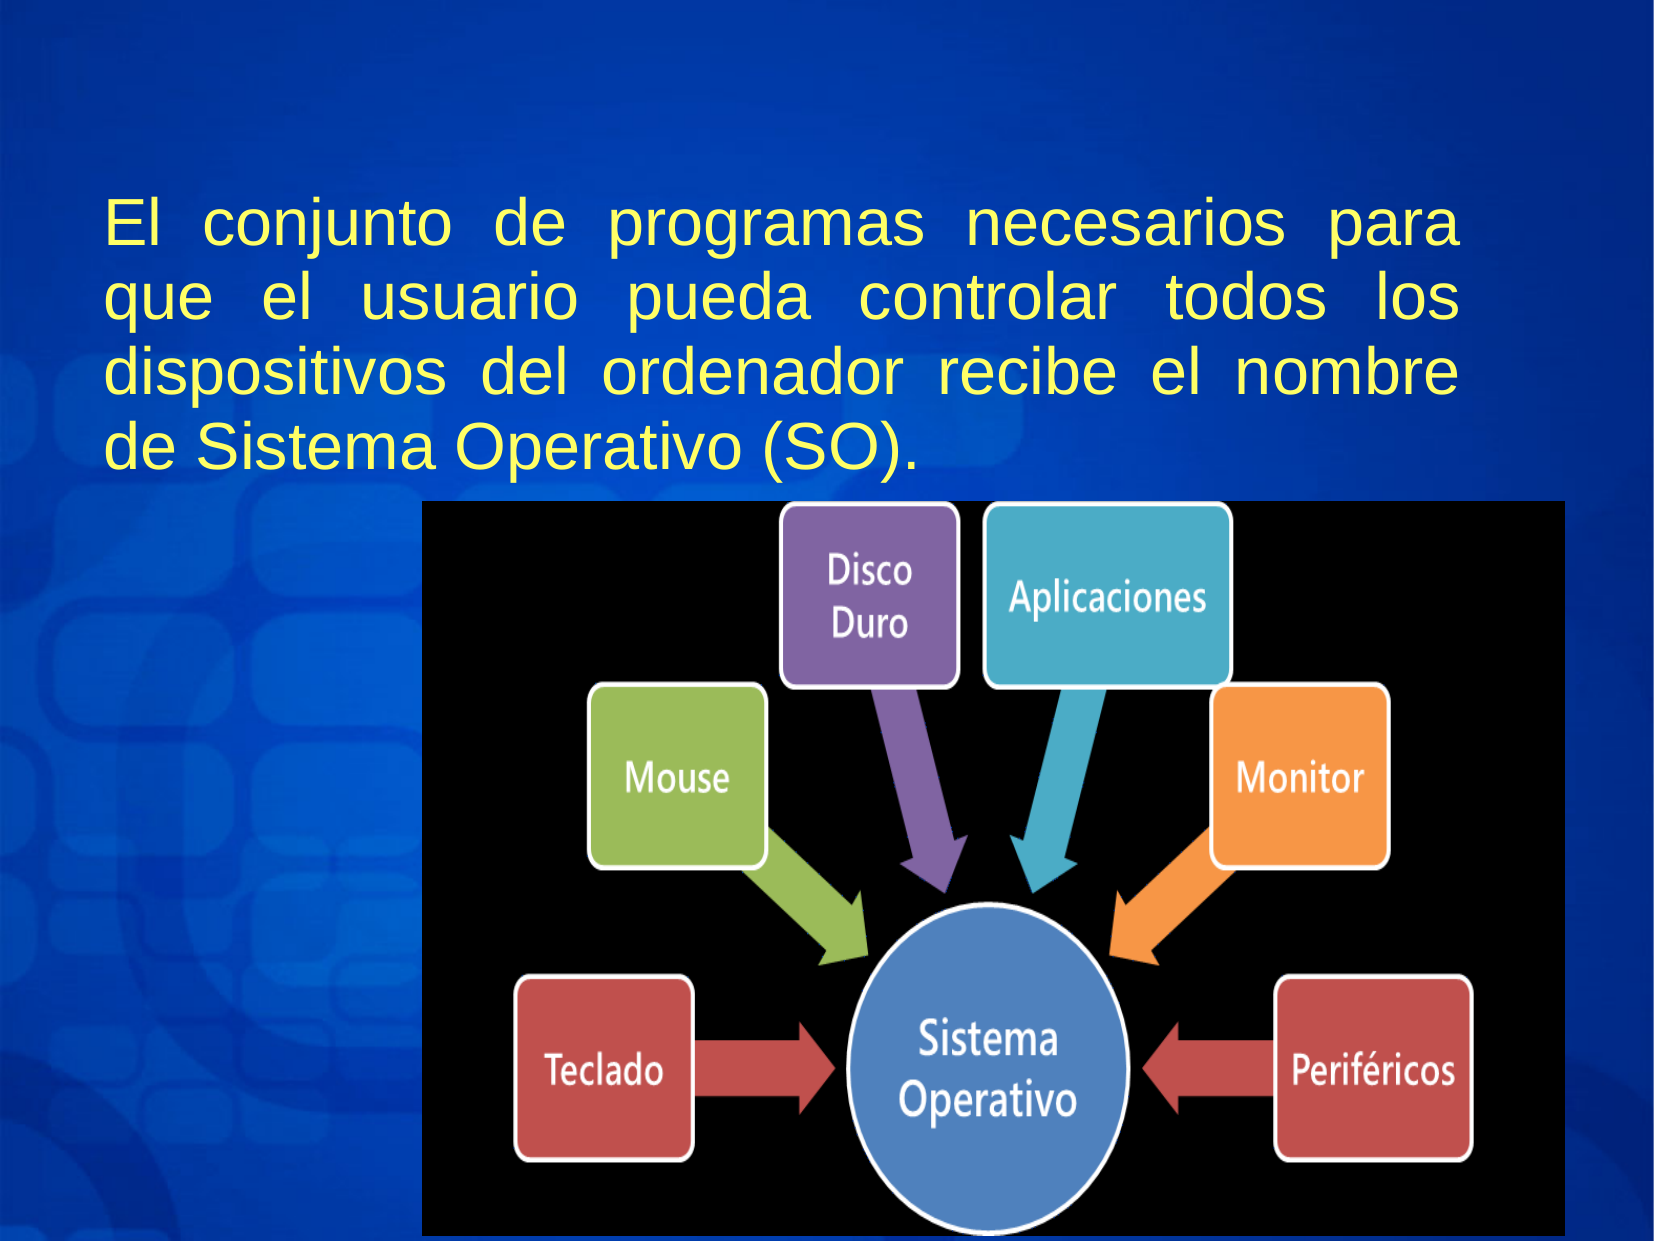

El conjunto de programas necesarios para que el usuario pueda controlar todos los dispositivos del ordenador recibe el nombre de Sistema Operativo (SO).